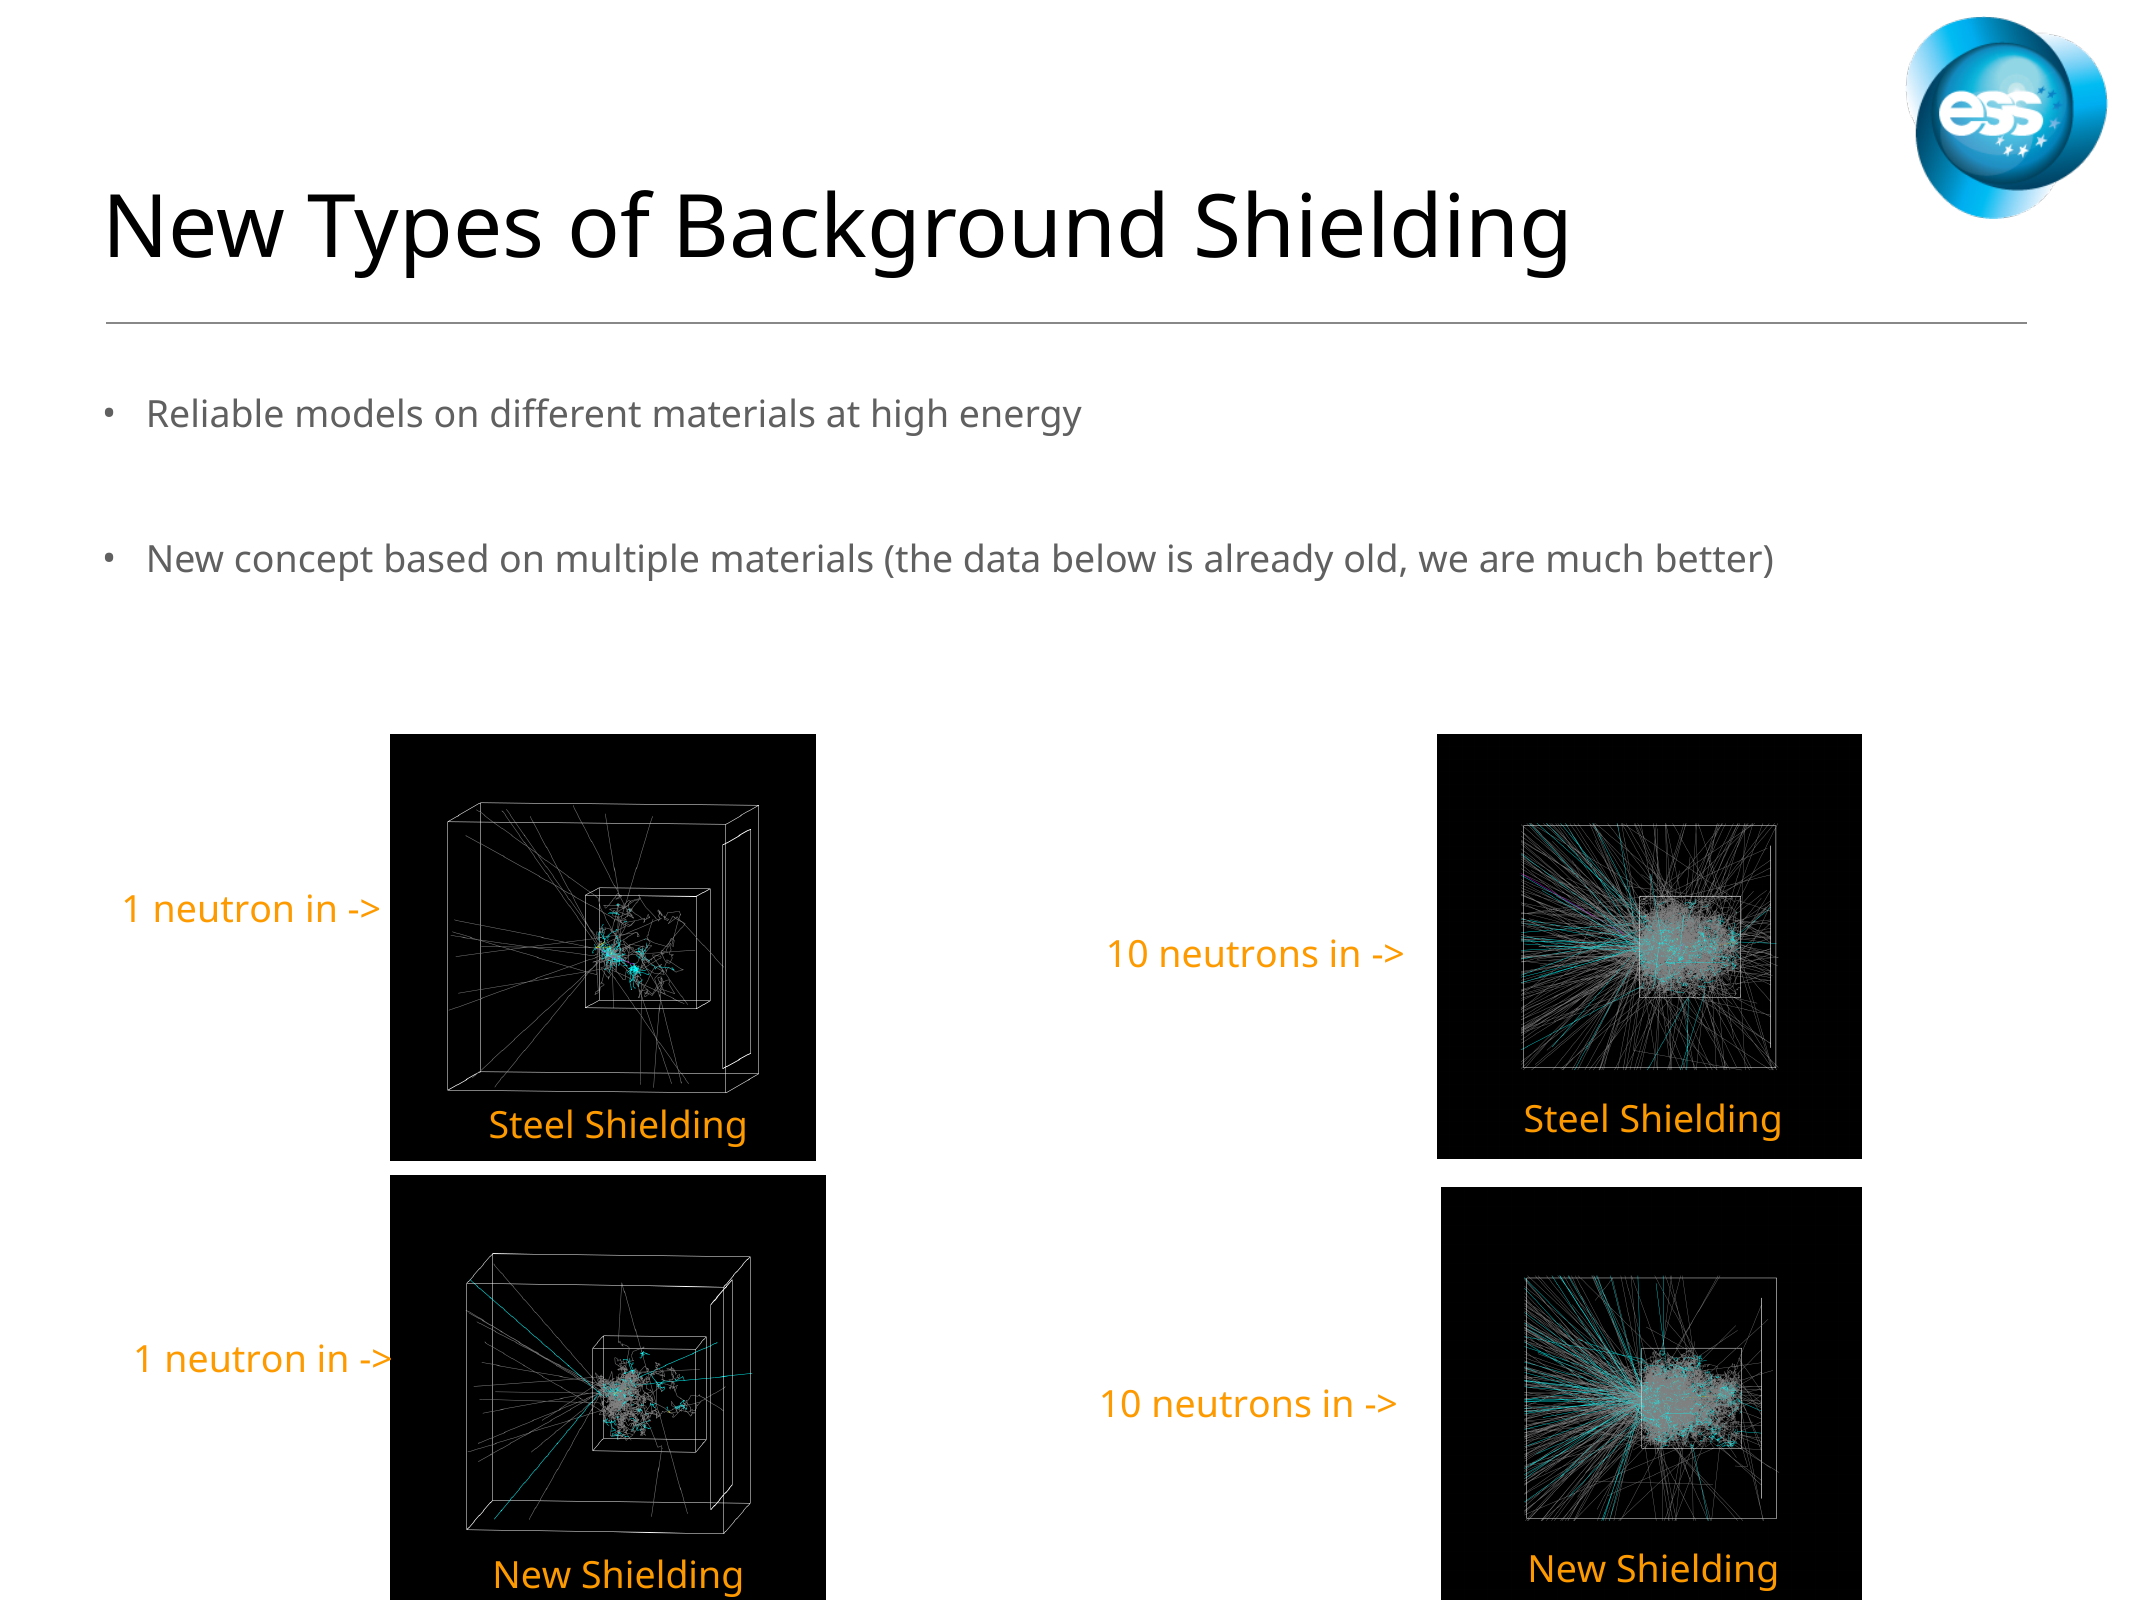

# New Types of Background Shielding
Reliable models on different materials at high energy
New concept based on multiple materials (the data below is already old, we are much better)
1 neutron in ->
10 neutrons in ->
Steel Shielding
Steel Shielding
1 neutron in ->
10 neutrons in ->
New Shielding
New Shielding